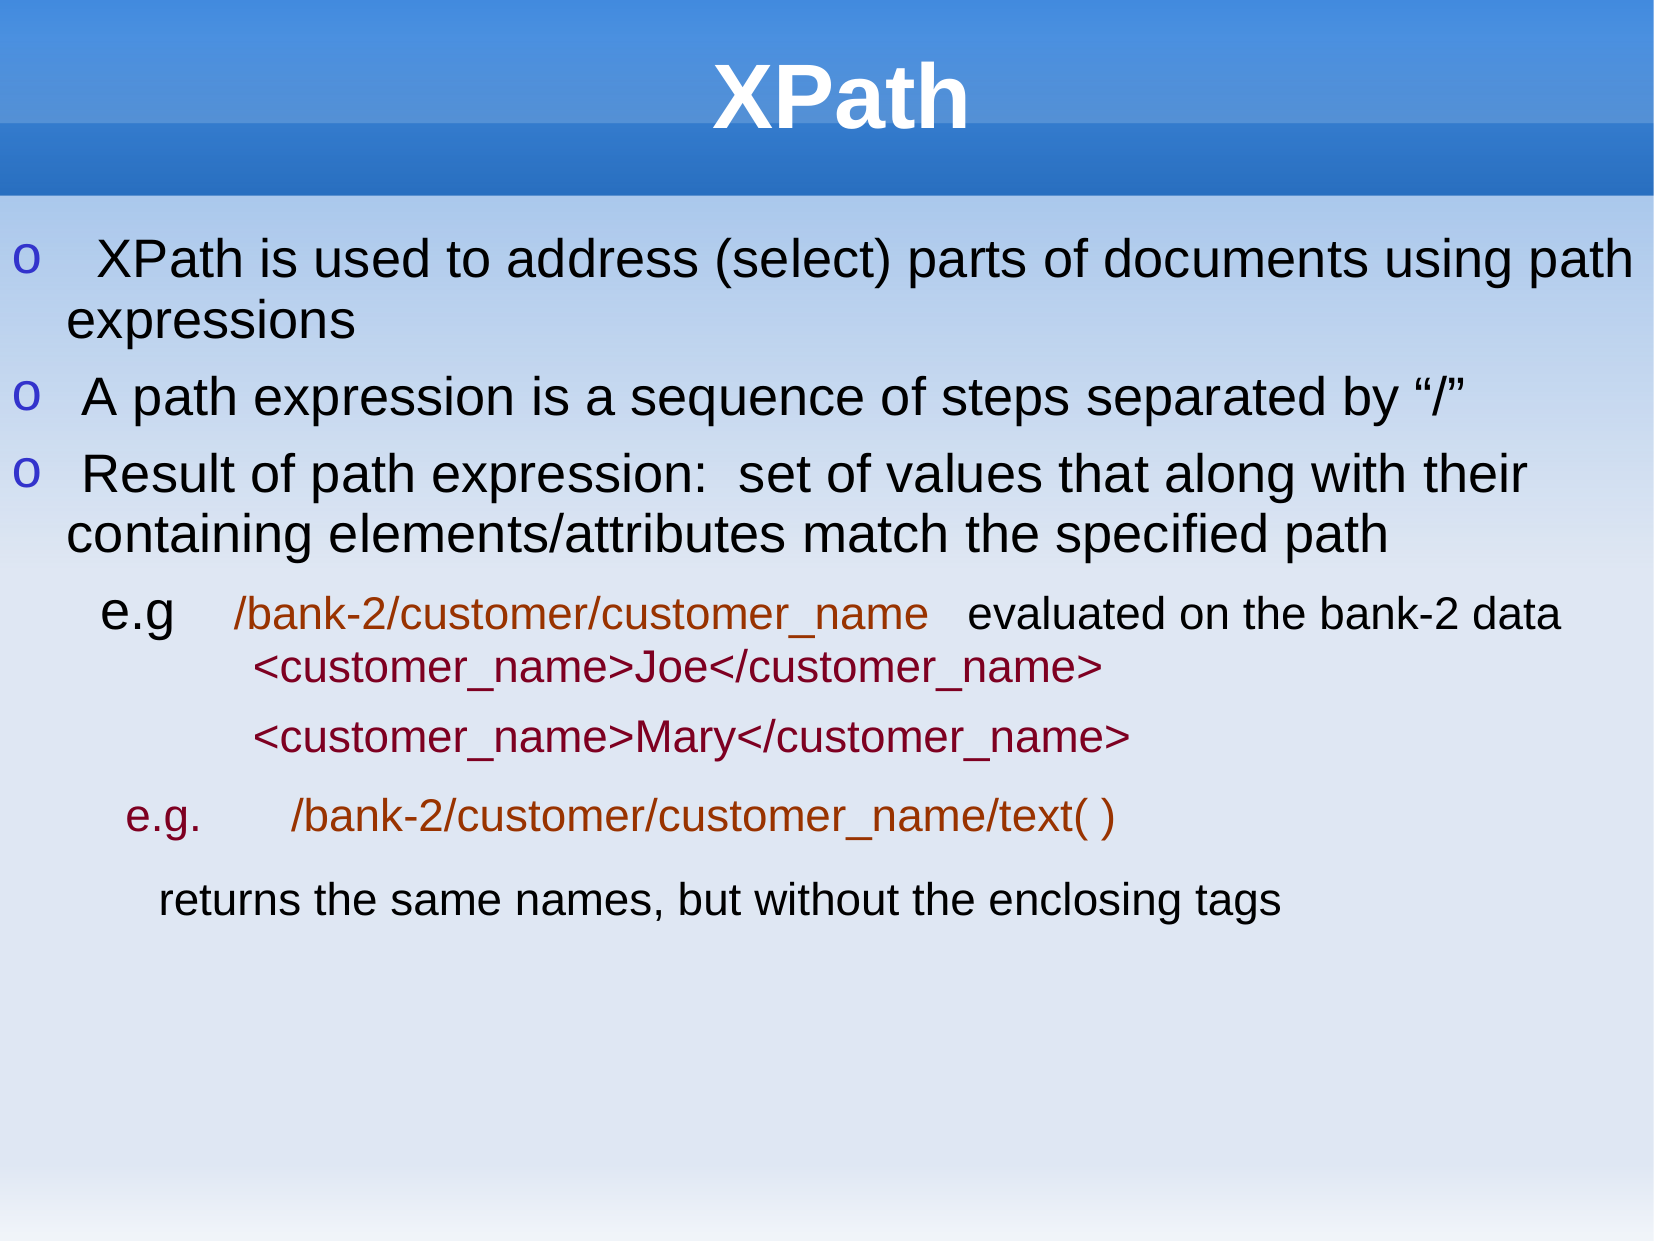

XPath
 XPath is used to address (select) parts of documents using path expressions
 A path expression is a sequence of steps separated by “/”
 Result of path expression: set of values that along with their containing elements/attributes match the specified path
 e.g /bank-2/customer/customer_name evaluated on the bank-2 data
 <customer_name>Joe</customer_name>
 <customer_name>Mary</customer_name>
 e.g. /bank-2/customer/customer_name/text( )
 returns the same names, but without the enclosing tags